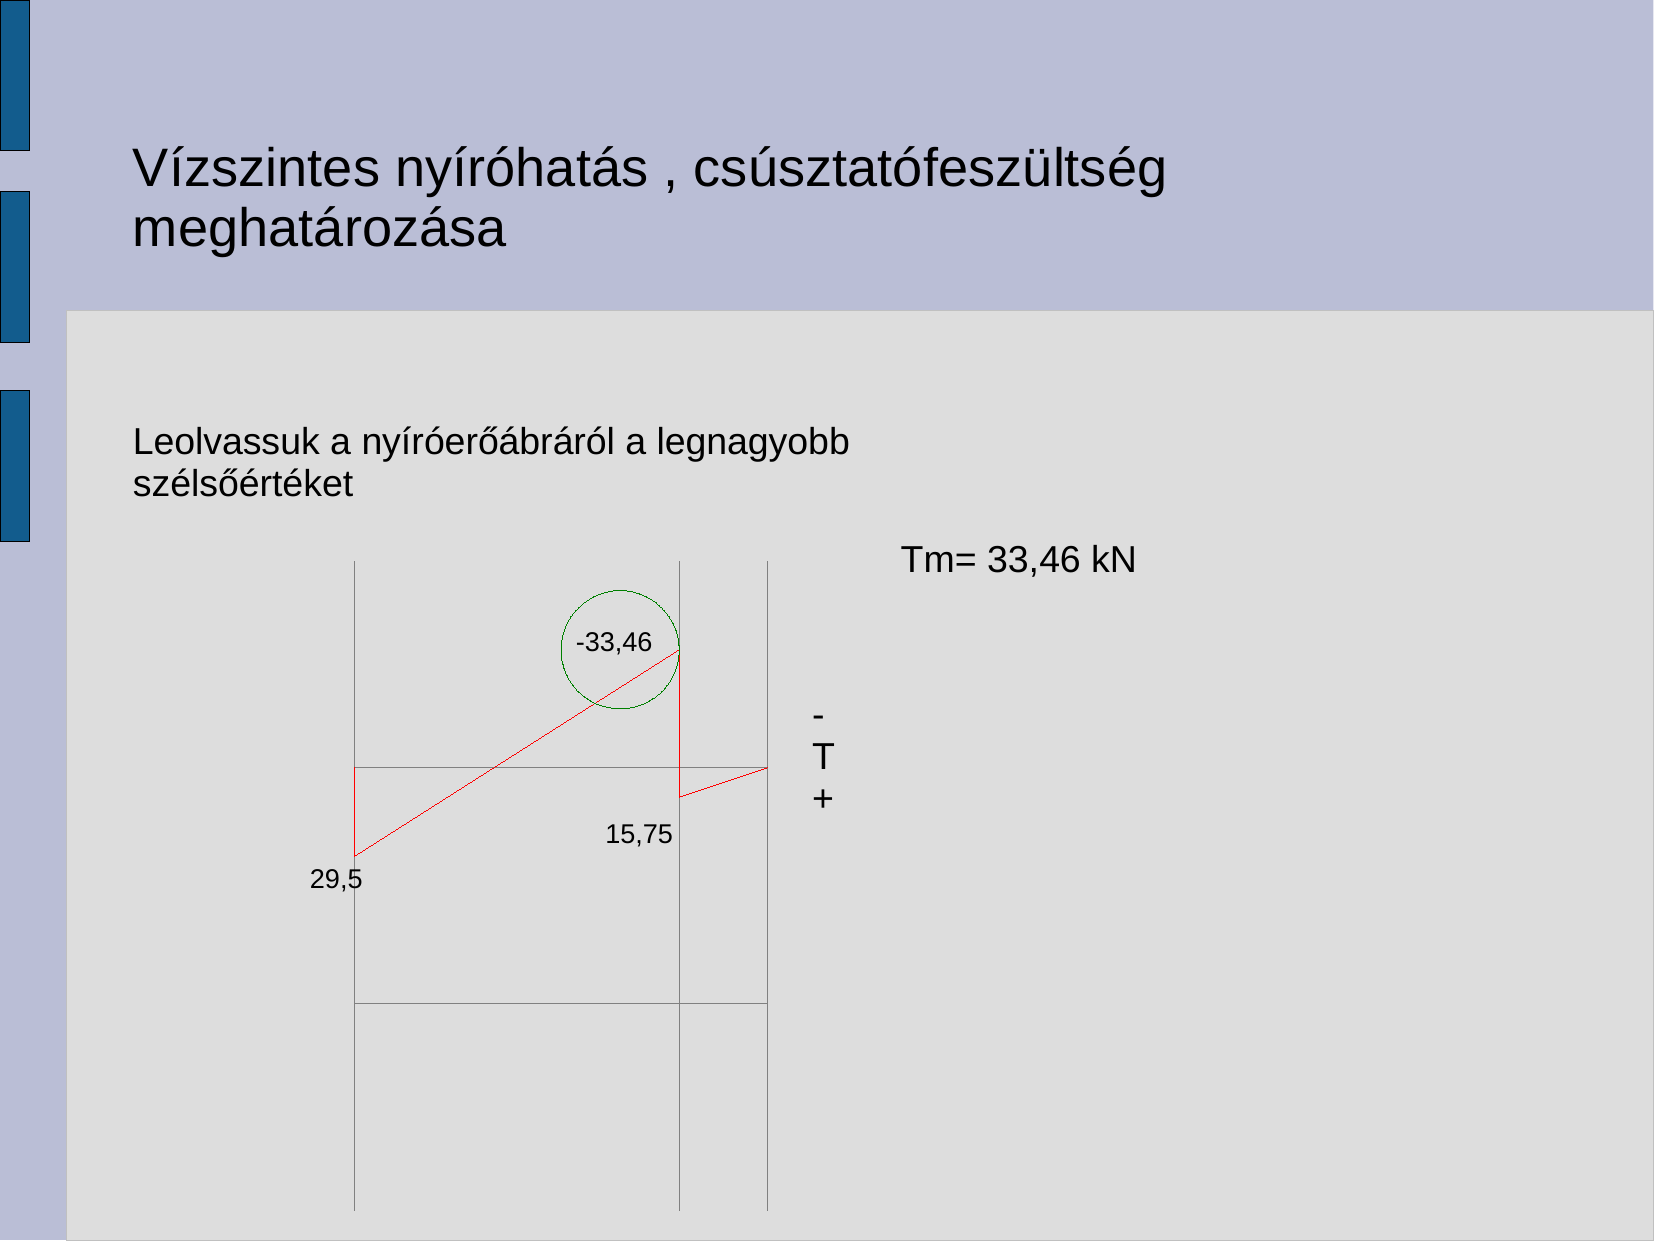

Vízszintes nyíróhatás , csúsztatófeszültség meghatározása
Leolvassuk a nyíróerőábráról a legnagyobb szélsőértéket
Tm= 33,46 kN
-33,46
-
T
+
15,75
29,5